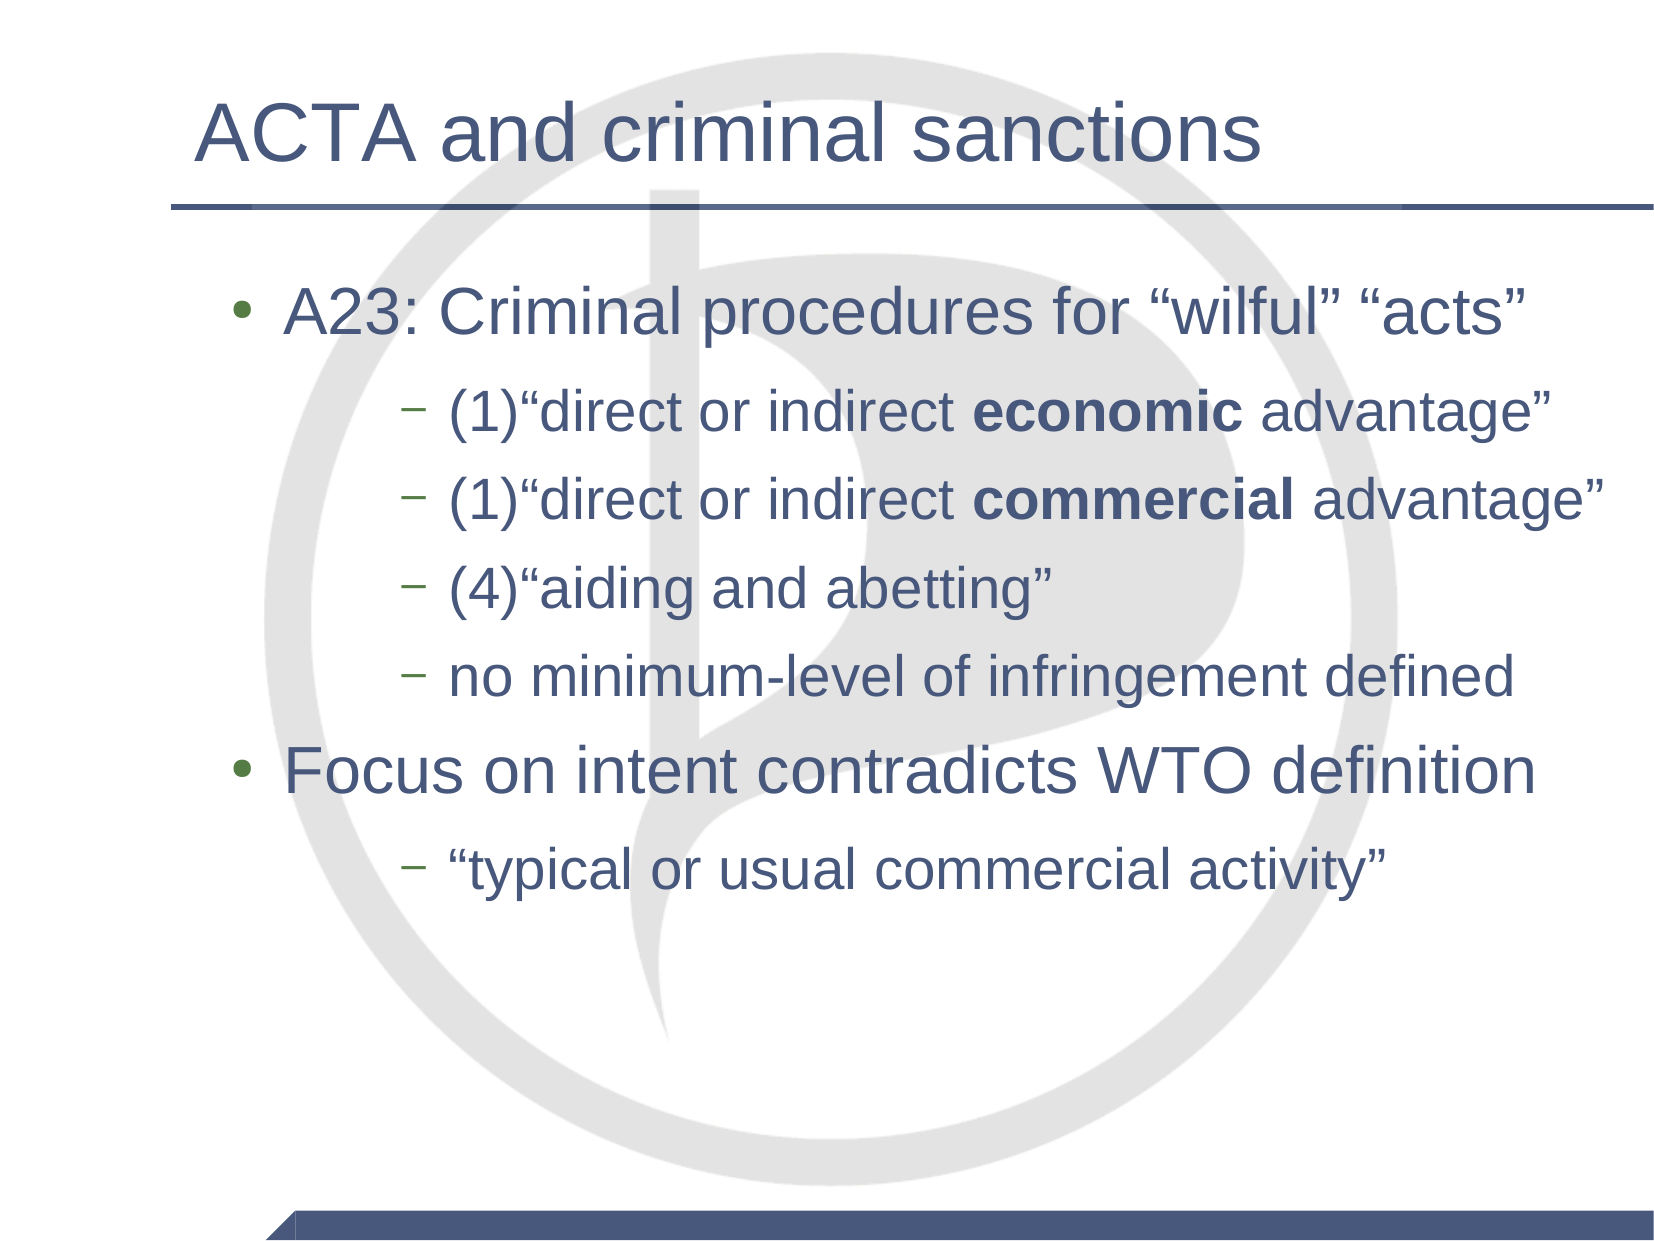

# ACTA and criminal sanctions
A23: Criminal procedures for “wilful” “acts”
(1)“direct or indirect economic advantage”
(1)“direct or indirect commercial advantage”
(4)“aiding and abetting”
no minimum-level of infringement defined
Focus on intent contradicts WTO definition
“typical or usual commercial activity”